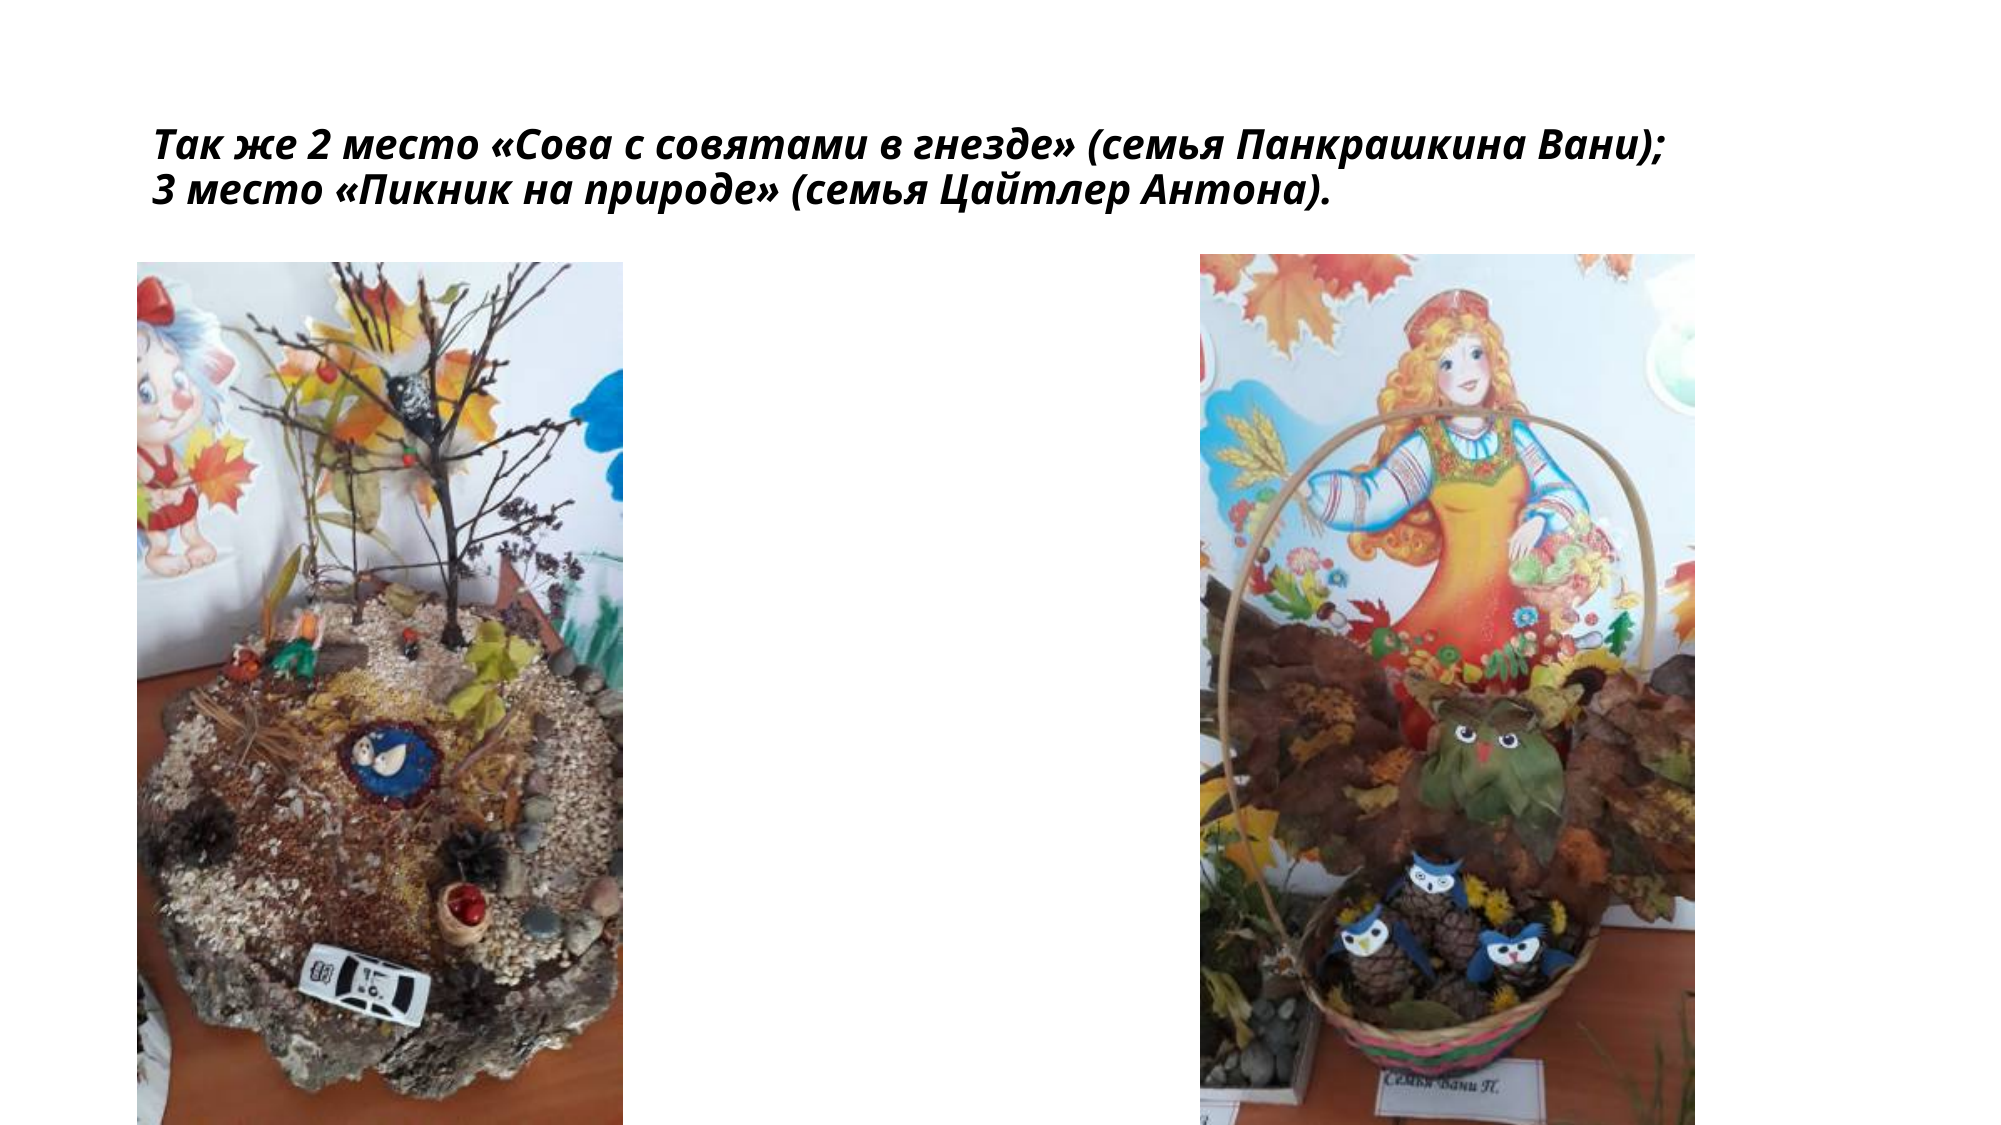

# Так же 2 место «Сова с совятами в гнезде» (семья Панкрашкина Вани); 3 место «Пикник на природе» (семья Цайтлер Антона).